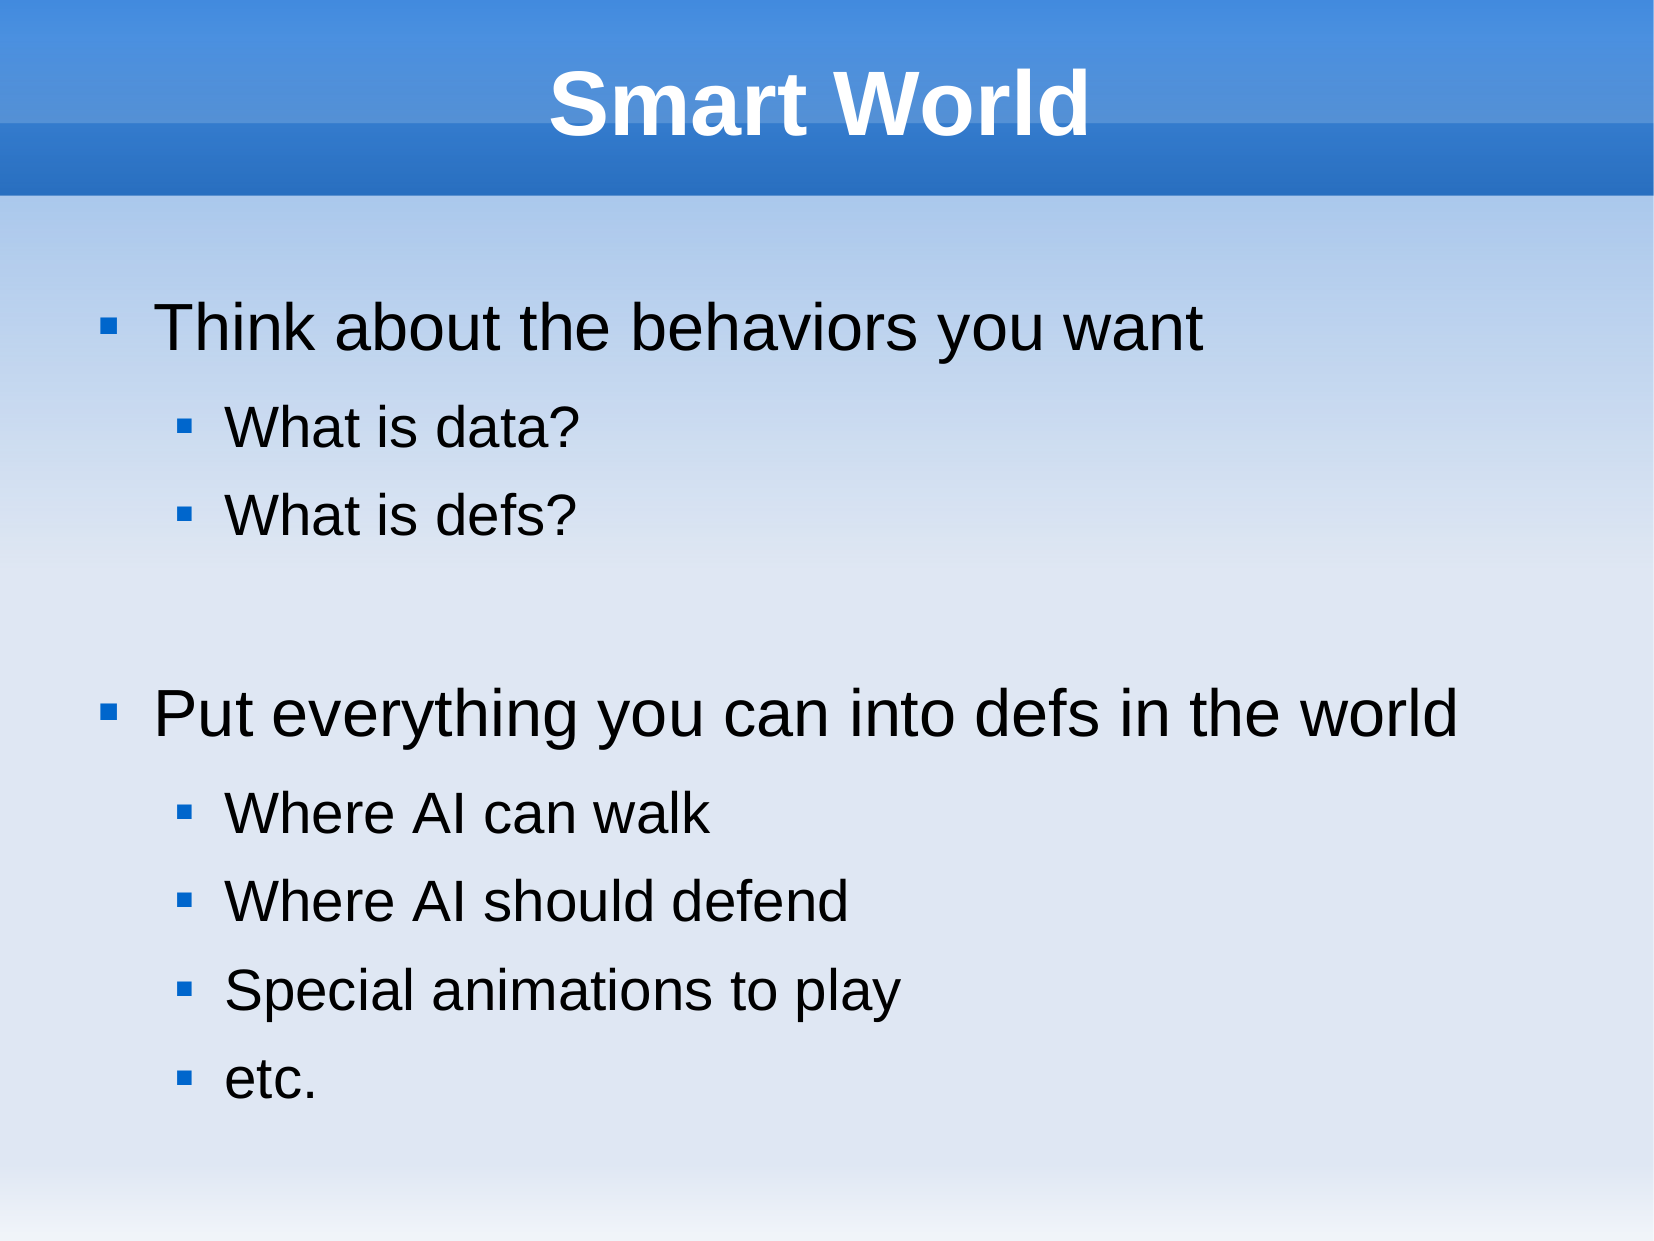

# Smart World
Think about the behaviors you want
What is data?
What is defs?
Put everything you can into defs in the world
Where AI can walk
Where AI should defend
Special animations to play
etc.